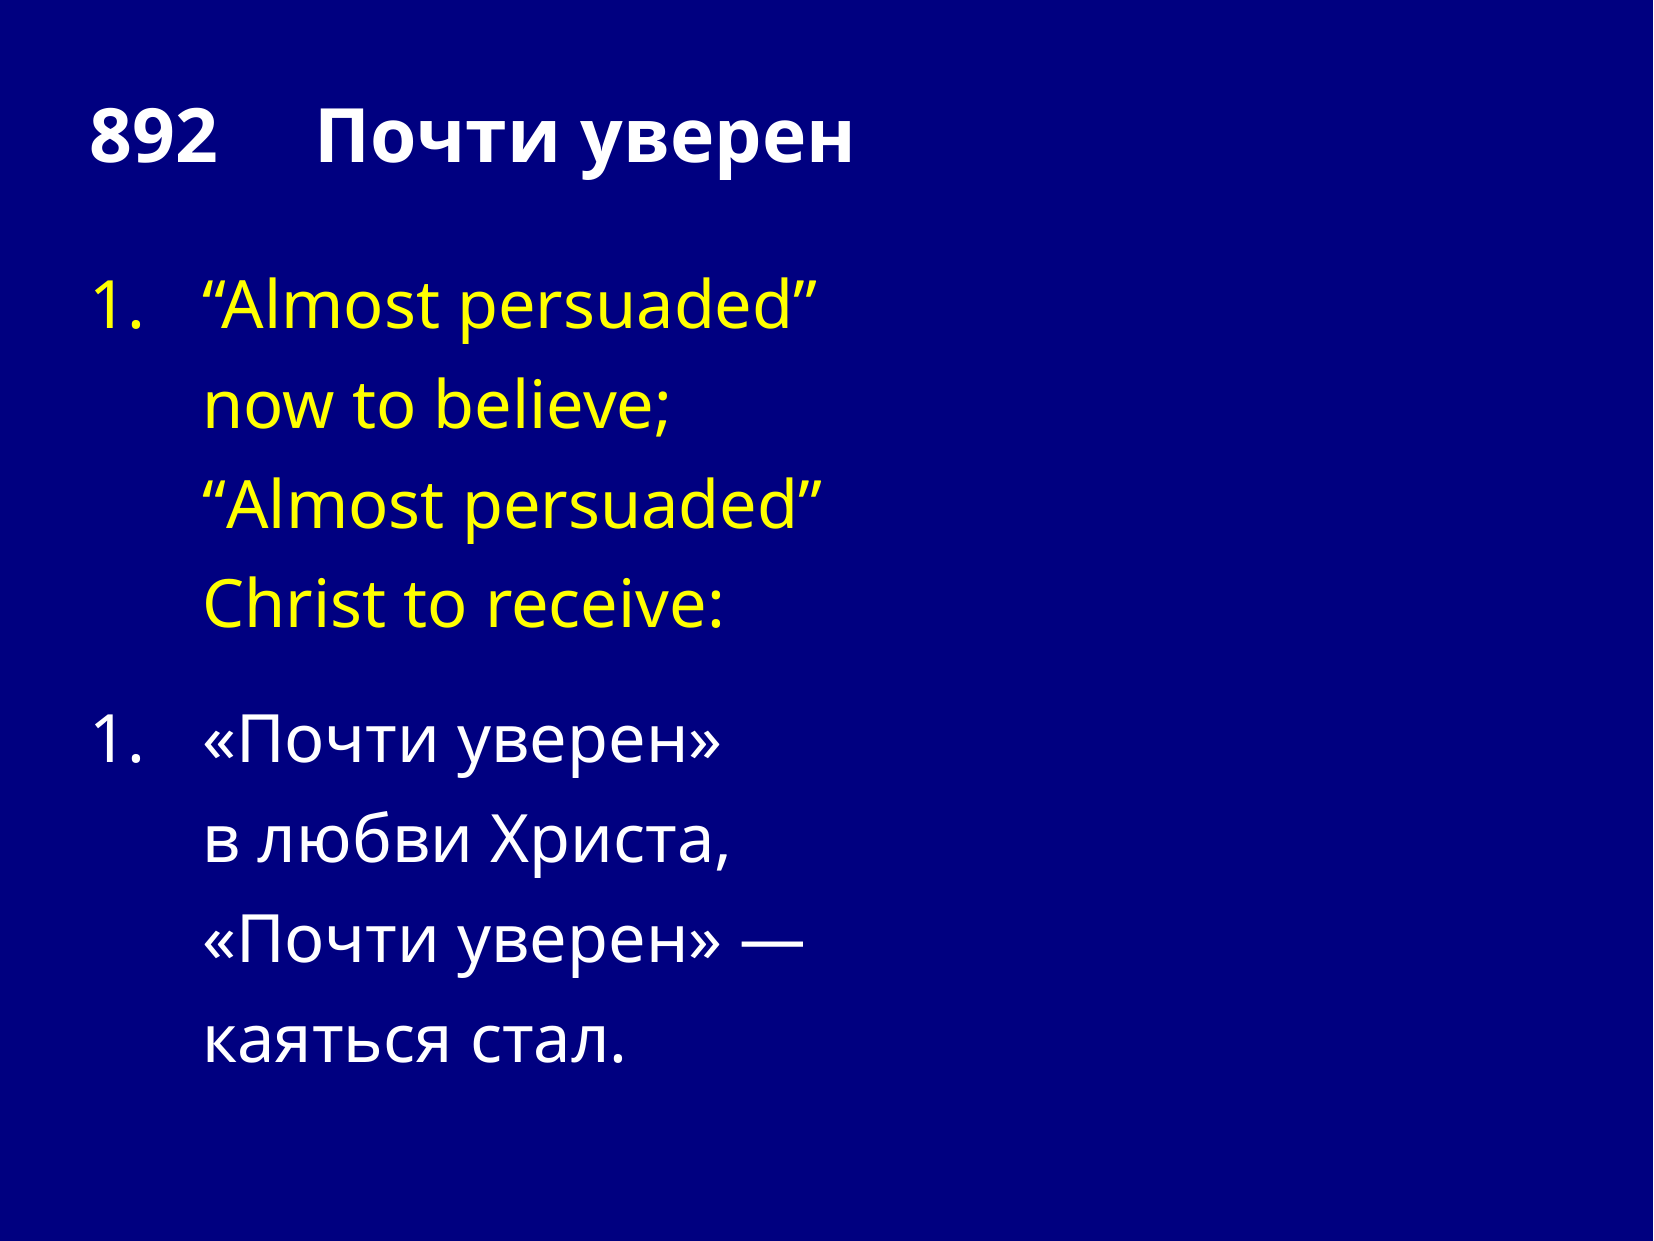

892	Почти уверен
1.	“Almost persuaded”
	now to believe;
	“Almost persuaded”
	Christ to receive:
1.	«Почти уверен»
	в любви Христа,
	«Почти уверен» —
	каяться стал.